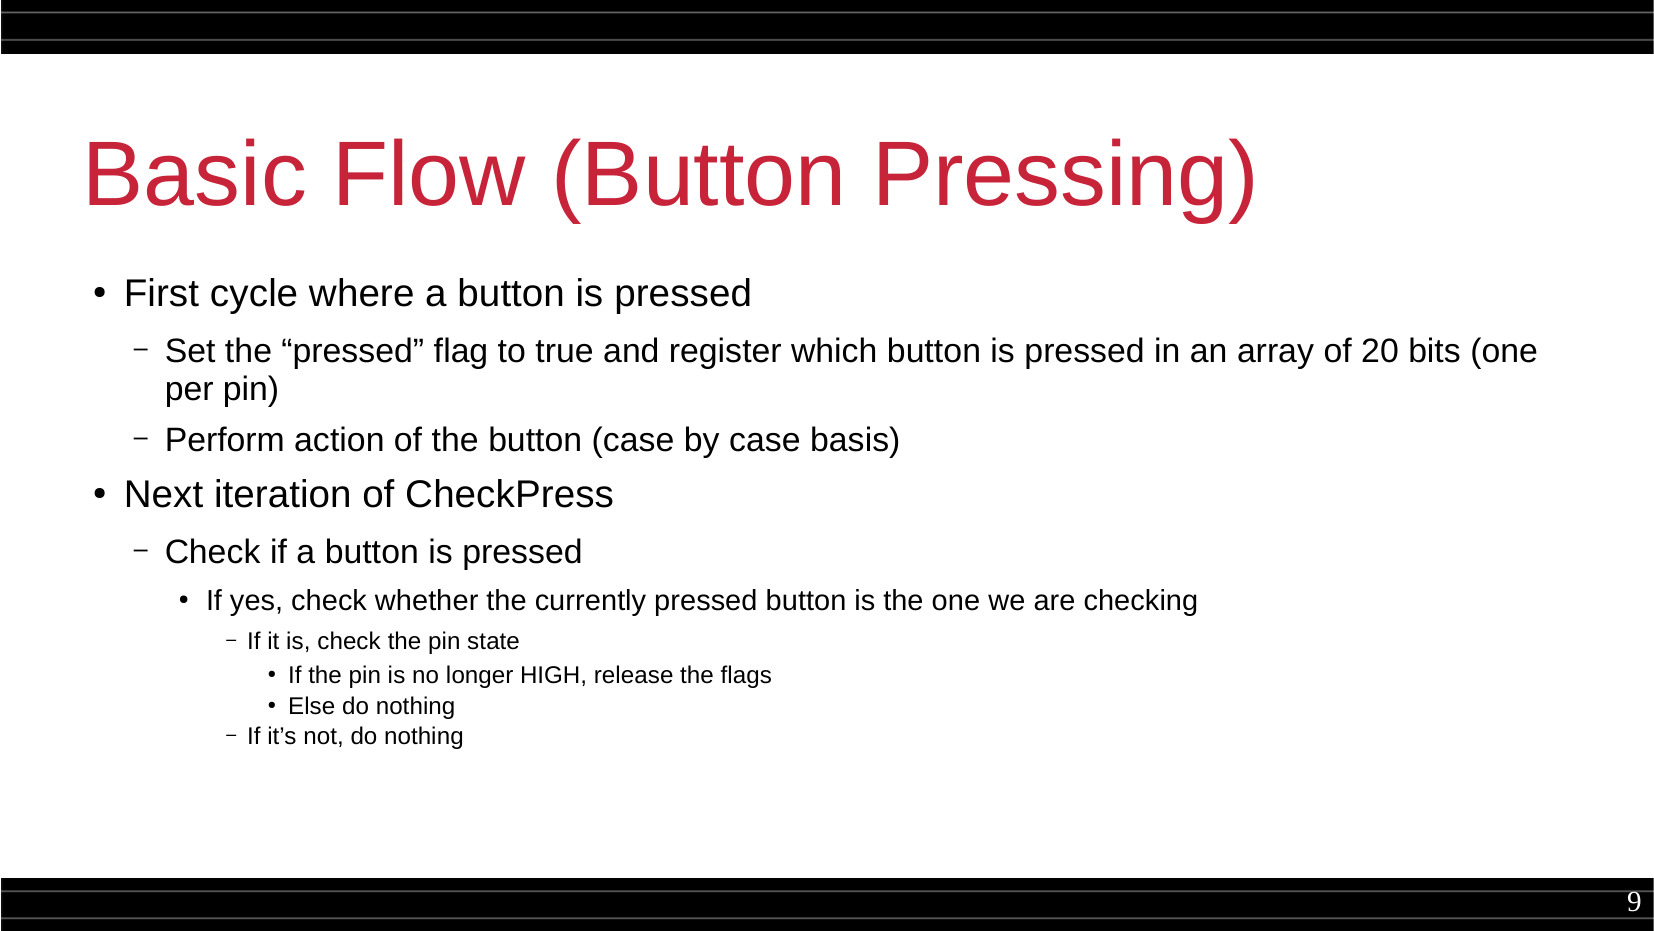

# Basic Flow (Button Pressing)
First cycle where a button is pressed
Set the “pressed” flag to true and register which button is pressed in an array of 20 bits (one per pin)
Perform action of the button (case by case basis)
Next iteration of CheckPress
Check if a button is pressed
If yes, check whether the currently pressed button is the one we are checking
If it is, check the pin state
If the pin is no longer HIGH, release the flags
Else do nothing
If it’s not, do nothing